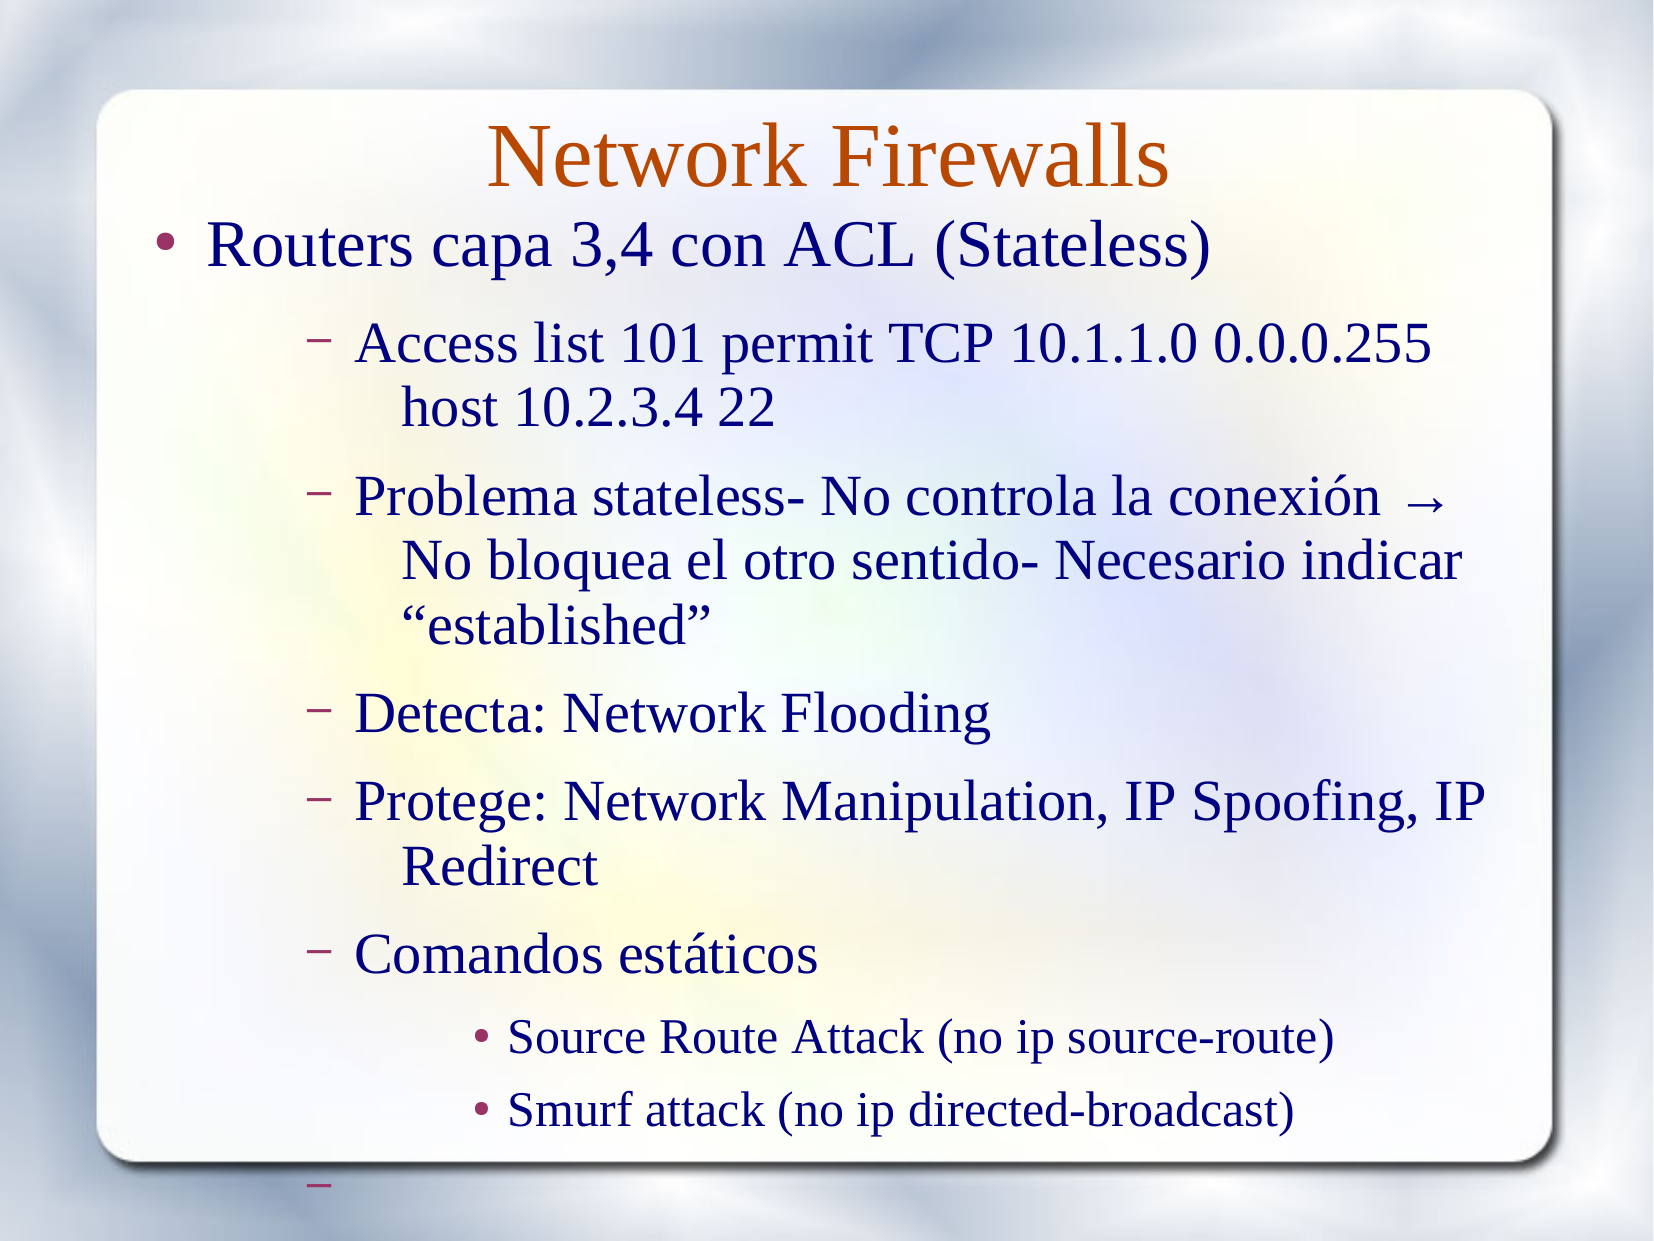

# Network Firewalls
Routers capa 3,4 con ACL (Stateless)
Access list 101 permit TCP 10.1.1.0 0.0.0.255 host 10.2.3.4 22
Problema stateless- No controla la conexión → No bloquea el otro sentido- Necesario indicar “established”
Detecta: Network Flooding
Protege: Network Manipulation, IP Spoofing, IP Redirect
Comandos estáticos
Source Route Attack (no ip source-route)
Smurf attack (no ip directed-broadcast)